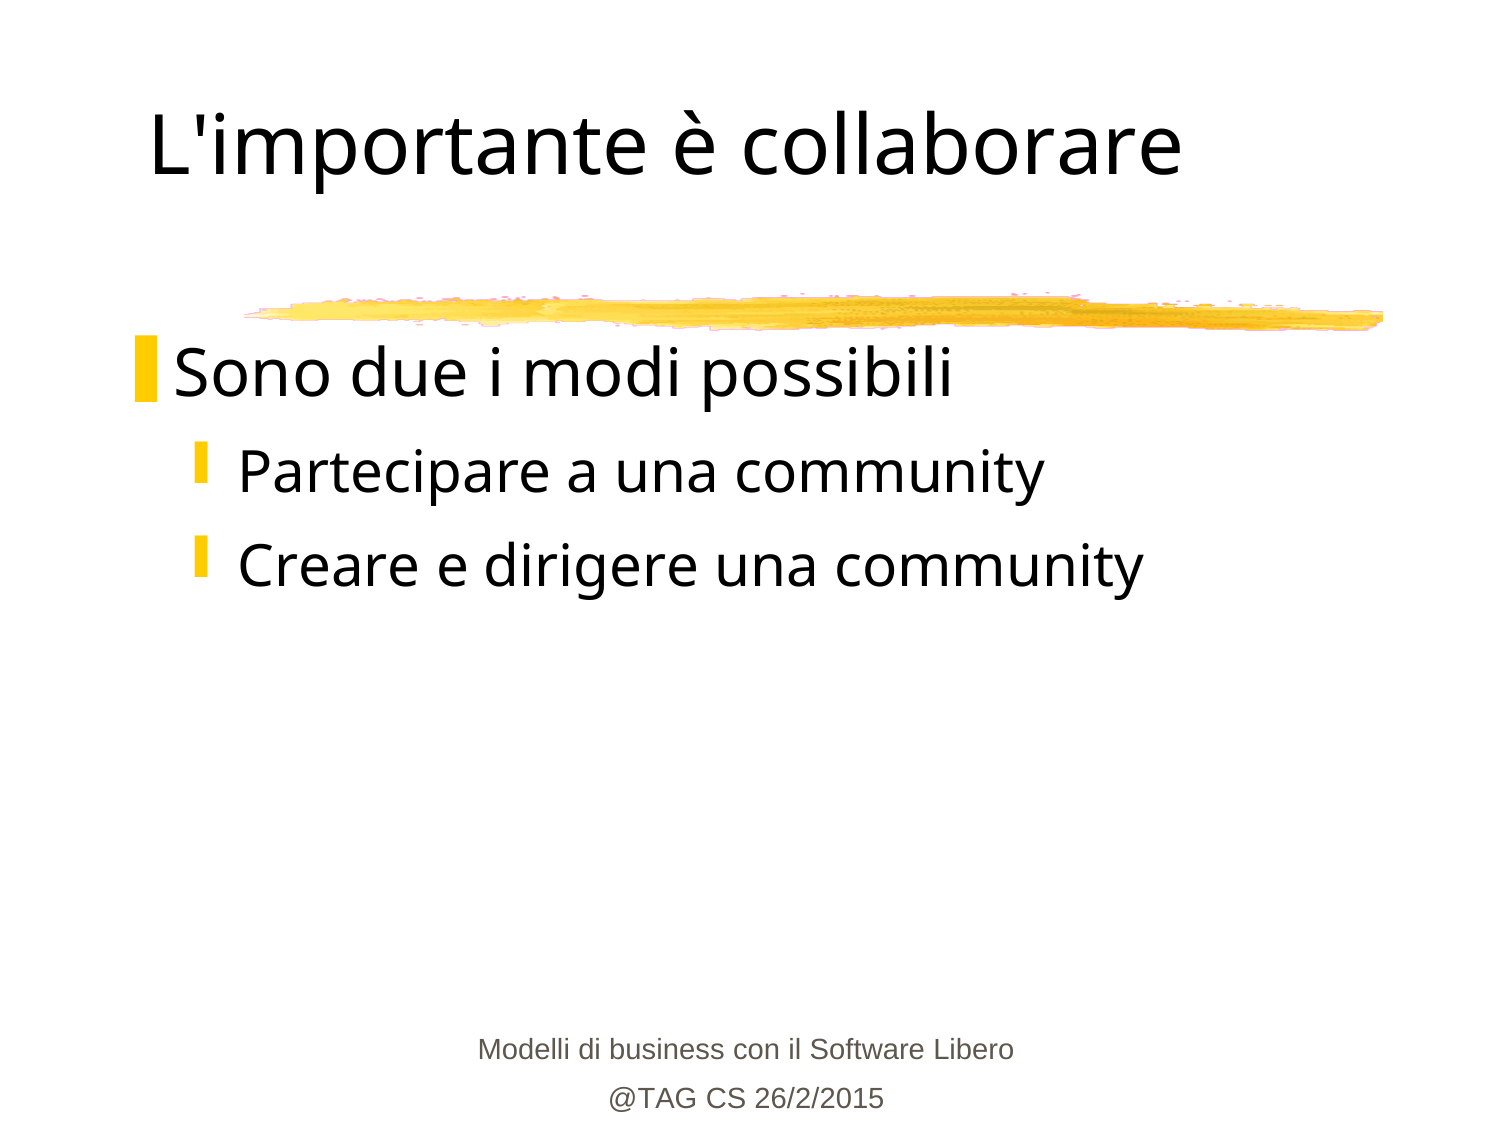

# L'importante è collaborare
Sono due i modi possibili
Partecipare a una community
Creare e dirigere una community